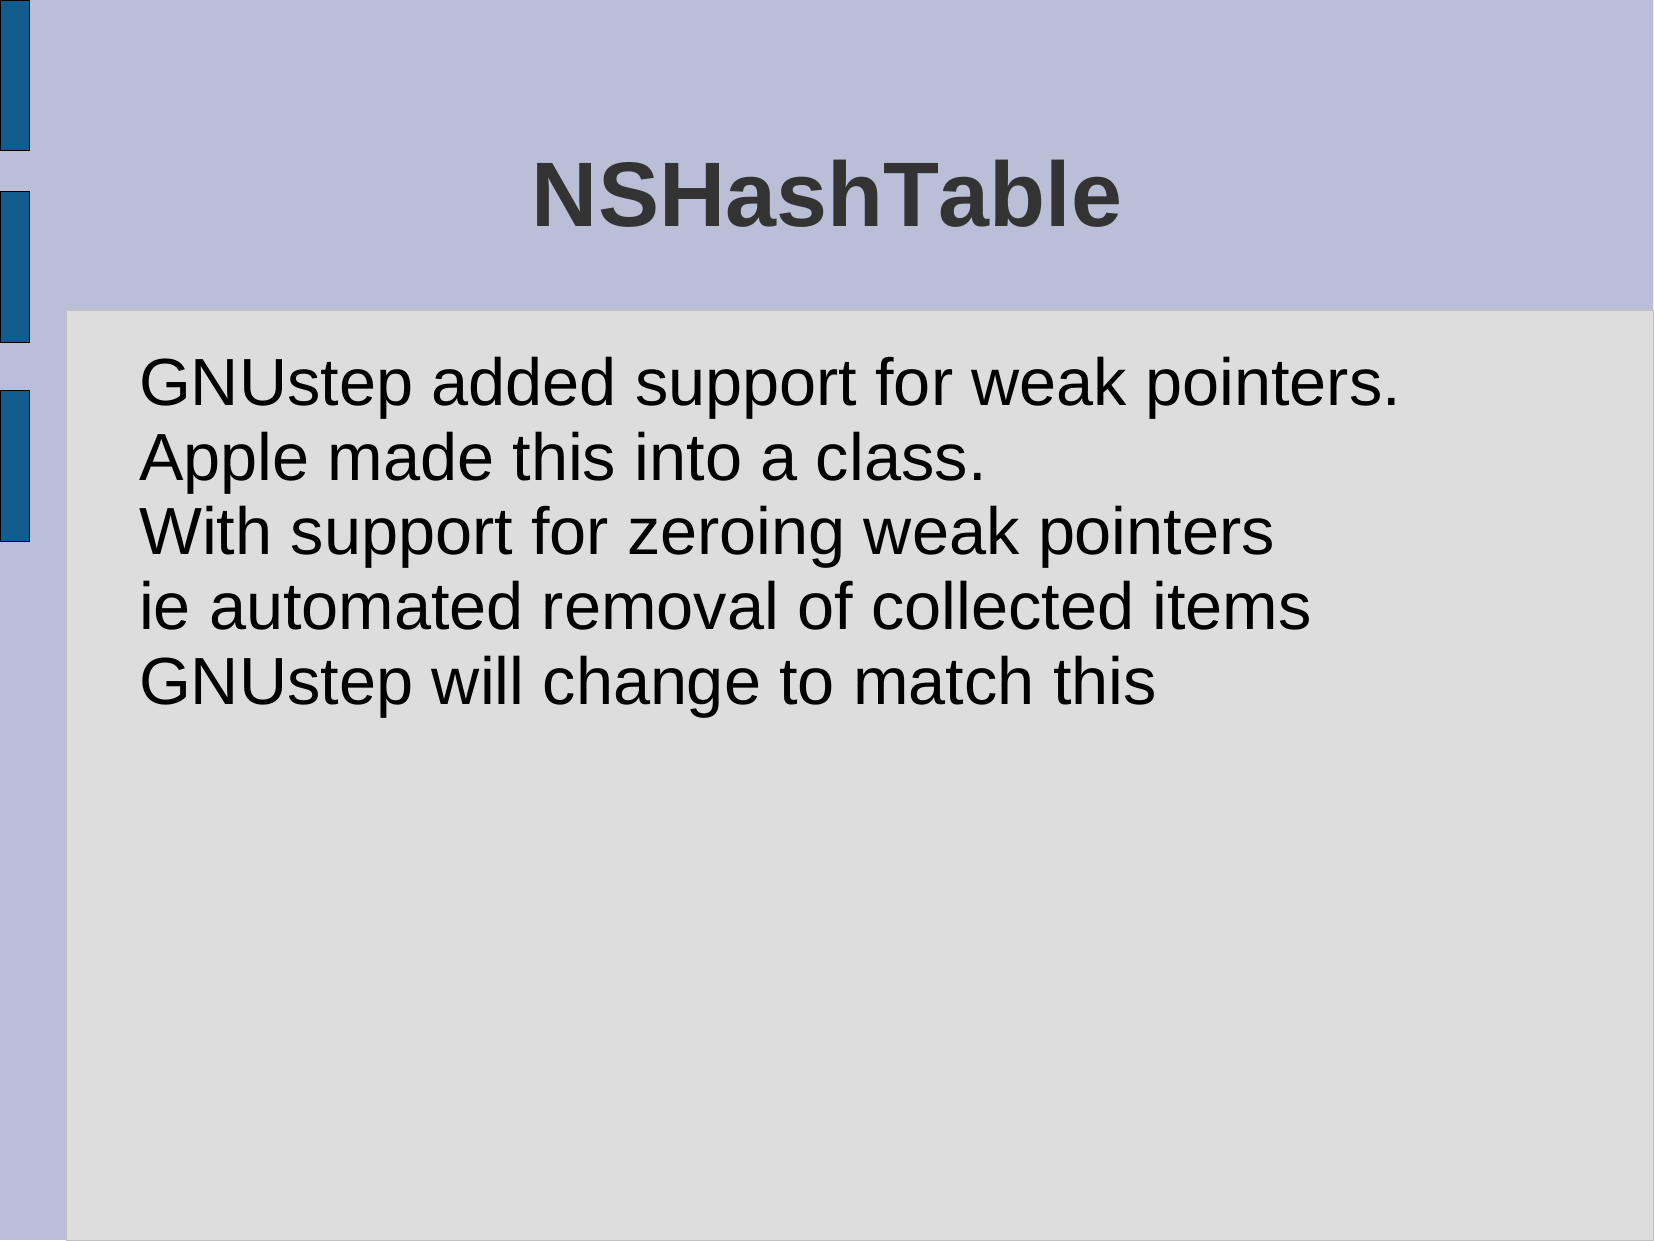

# NSHashTable
GNUstep added support for weak pointers.
Apple made this into a class.
With support for zeroing weak pointers
ie automated removal of collected items
GNUstep will change to match this